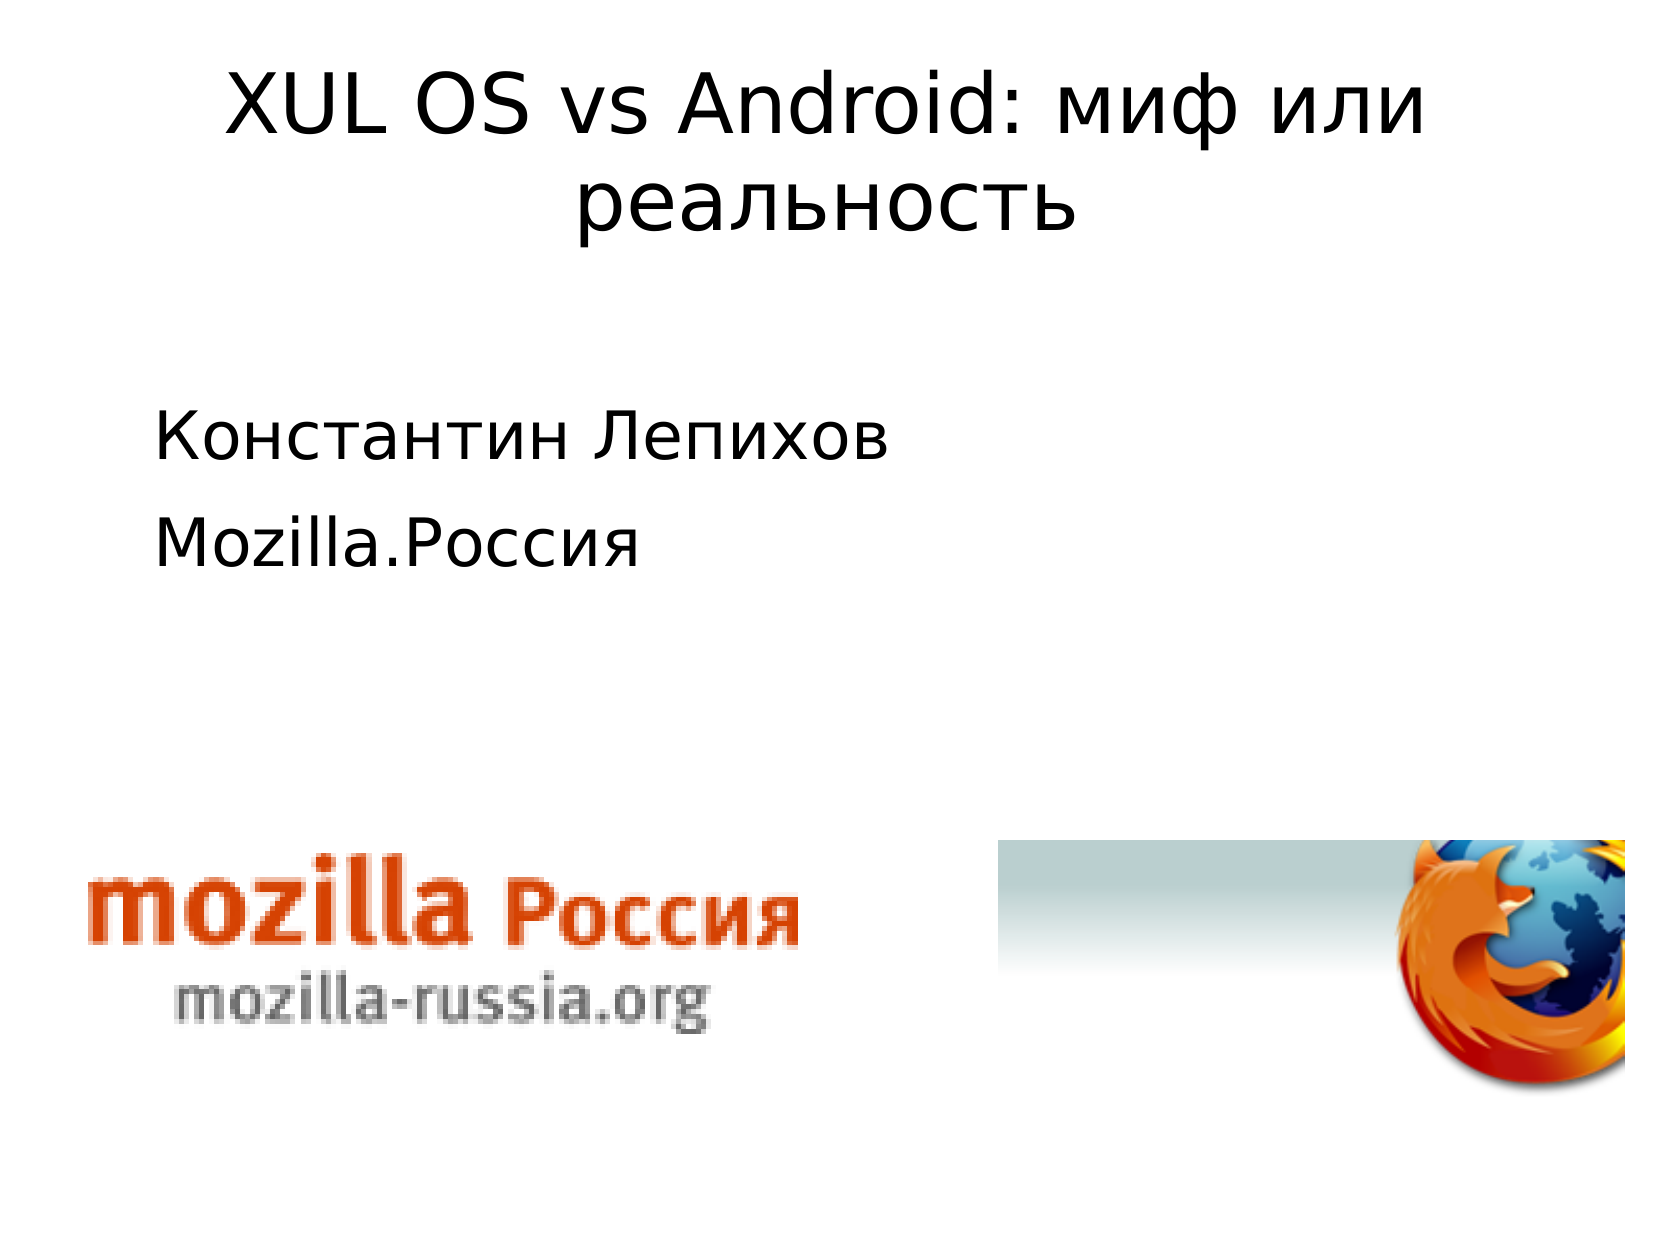

# XUL OS vs Android: миф или реальность
Константин Лепихов
Mozilla.Россия